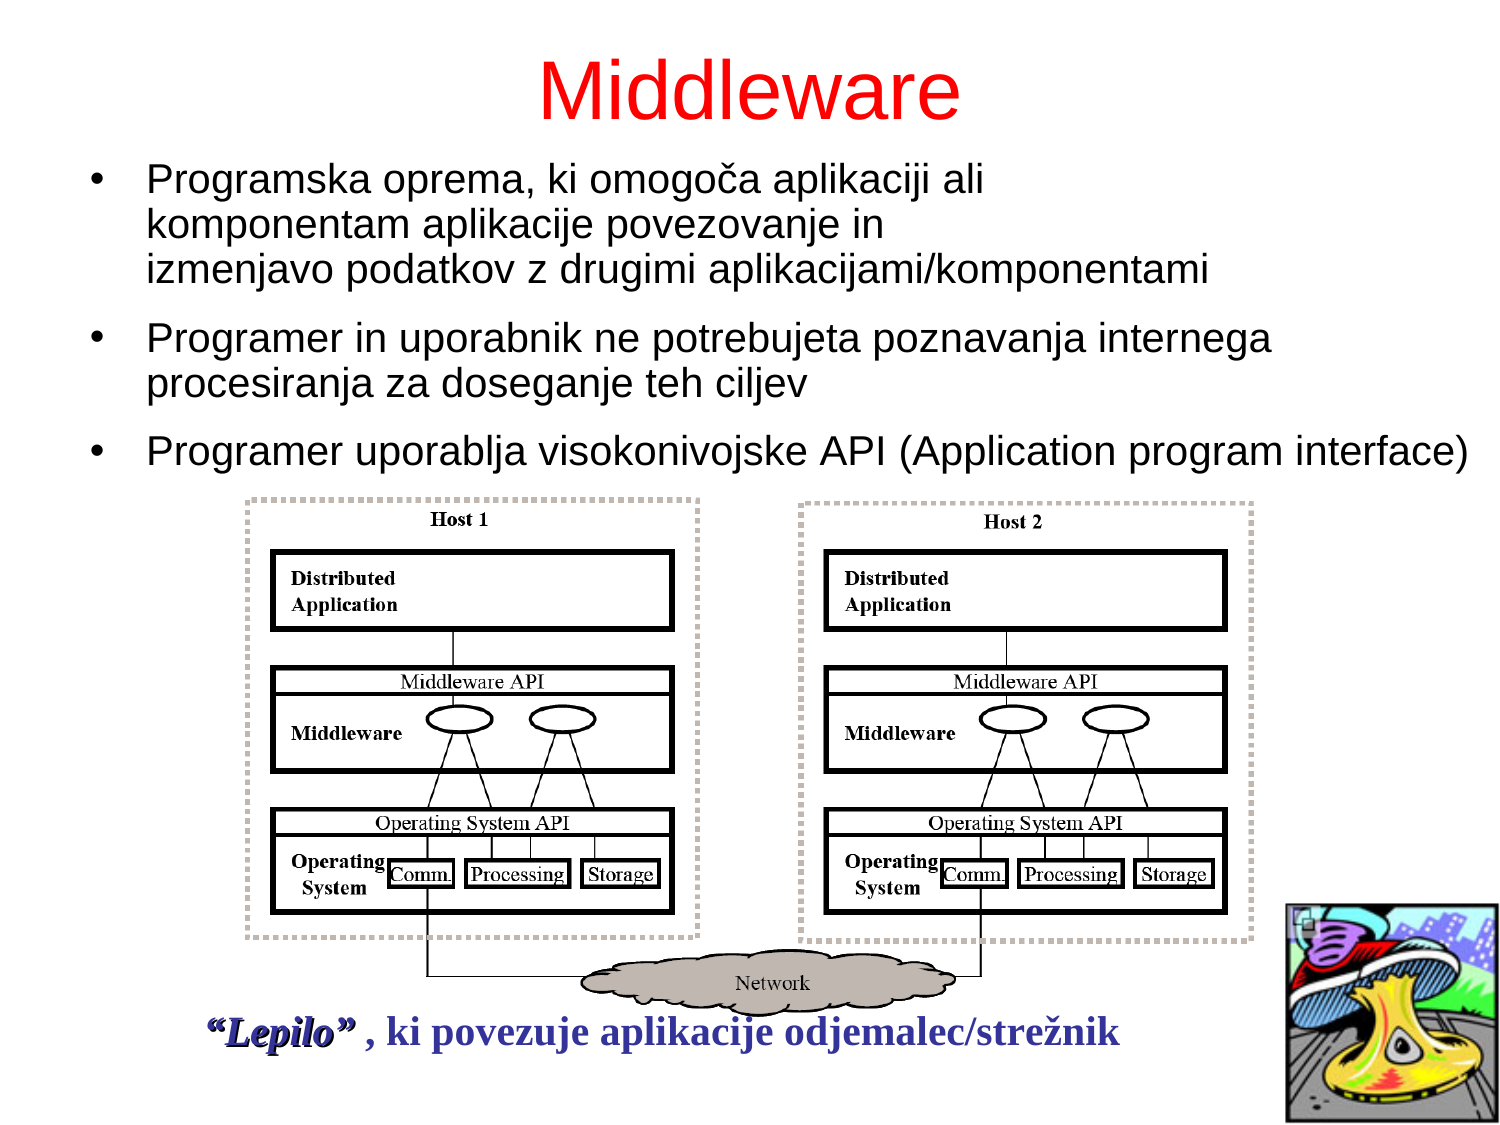

# Middleware
Programska oprema, ki omogoča aplikaciji ali
komponentam aplikacije povezovanje in
izmenjavo podatkov z drugimi aplikacijami/komponentami
Programer in uporabnik ne potrebujeta poznavanja internega procesiranja za doseganje teh ciljev
Programer uporablja visokonivojske API (Application program interface)
“Lepilo” , ki povezuje aplikacije odjemalec/strežnik